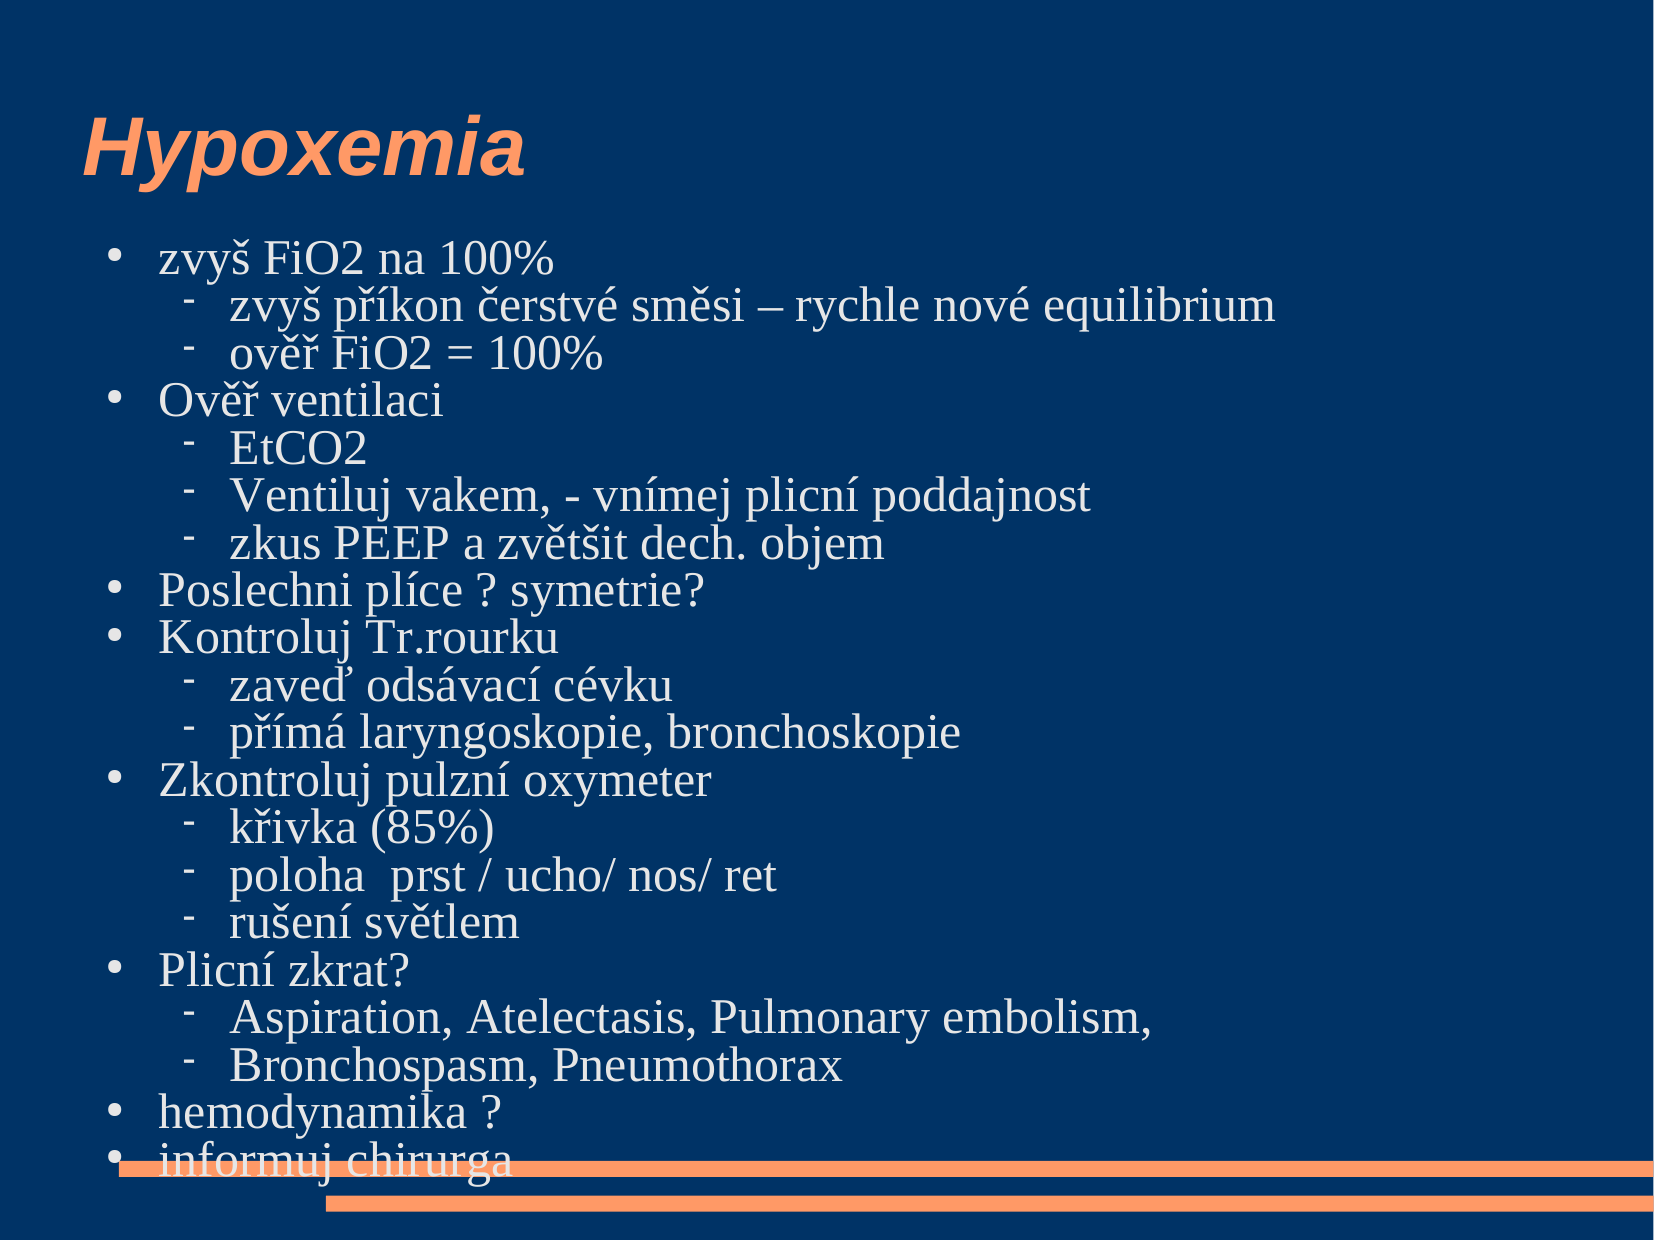

# Hypoxemia
zvyš FiO2 na 100%
zvyš příkon čerstvé směsi – rychle nové equilibrium
ověř FiO2 = 100%
Ověř ventilaci
EtCO2
Ventiluj vakem, - vnímej plicní poddajnost
zkus PEEP a zvětšit dech. objem
Poslechni plíce ? symetrie?
Kontroluj Tr.rourku
zaveď odsávací cévku
přímá laryngoskopie, bronchoskopie
Zkontroluj pulzní oxymeter
křivka (85%)
poloha prst / ucho/ nos/ ret
rušení světlem
Plicní zkrat?
Aspiration, Atelectasis, Pulmonary embolism,
Bronchospasm, Pneumothorax
hemodynamika ?
informuj chirurga